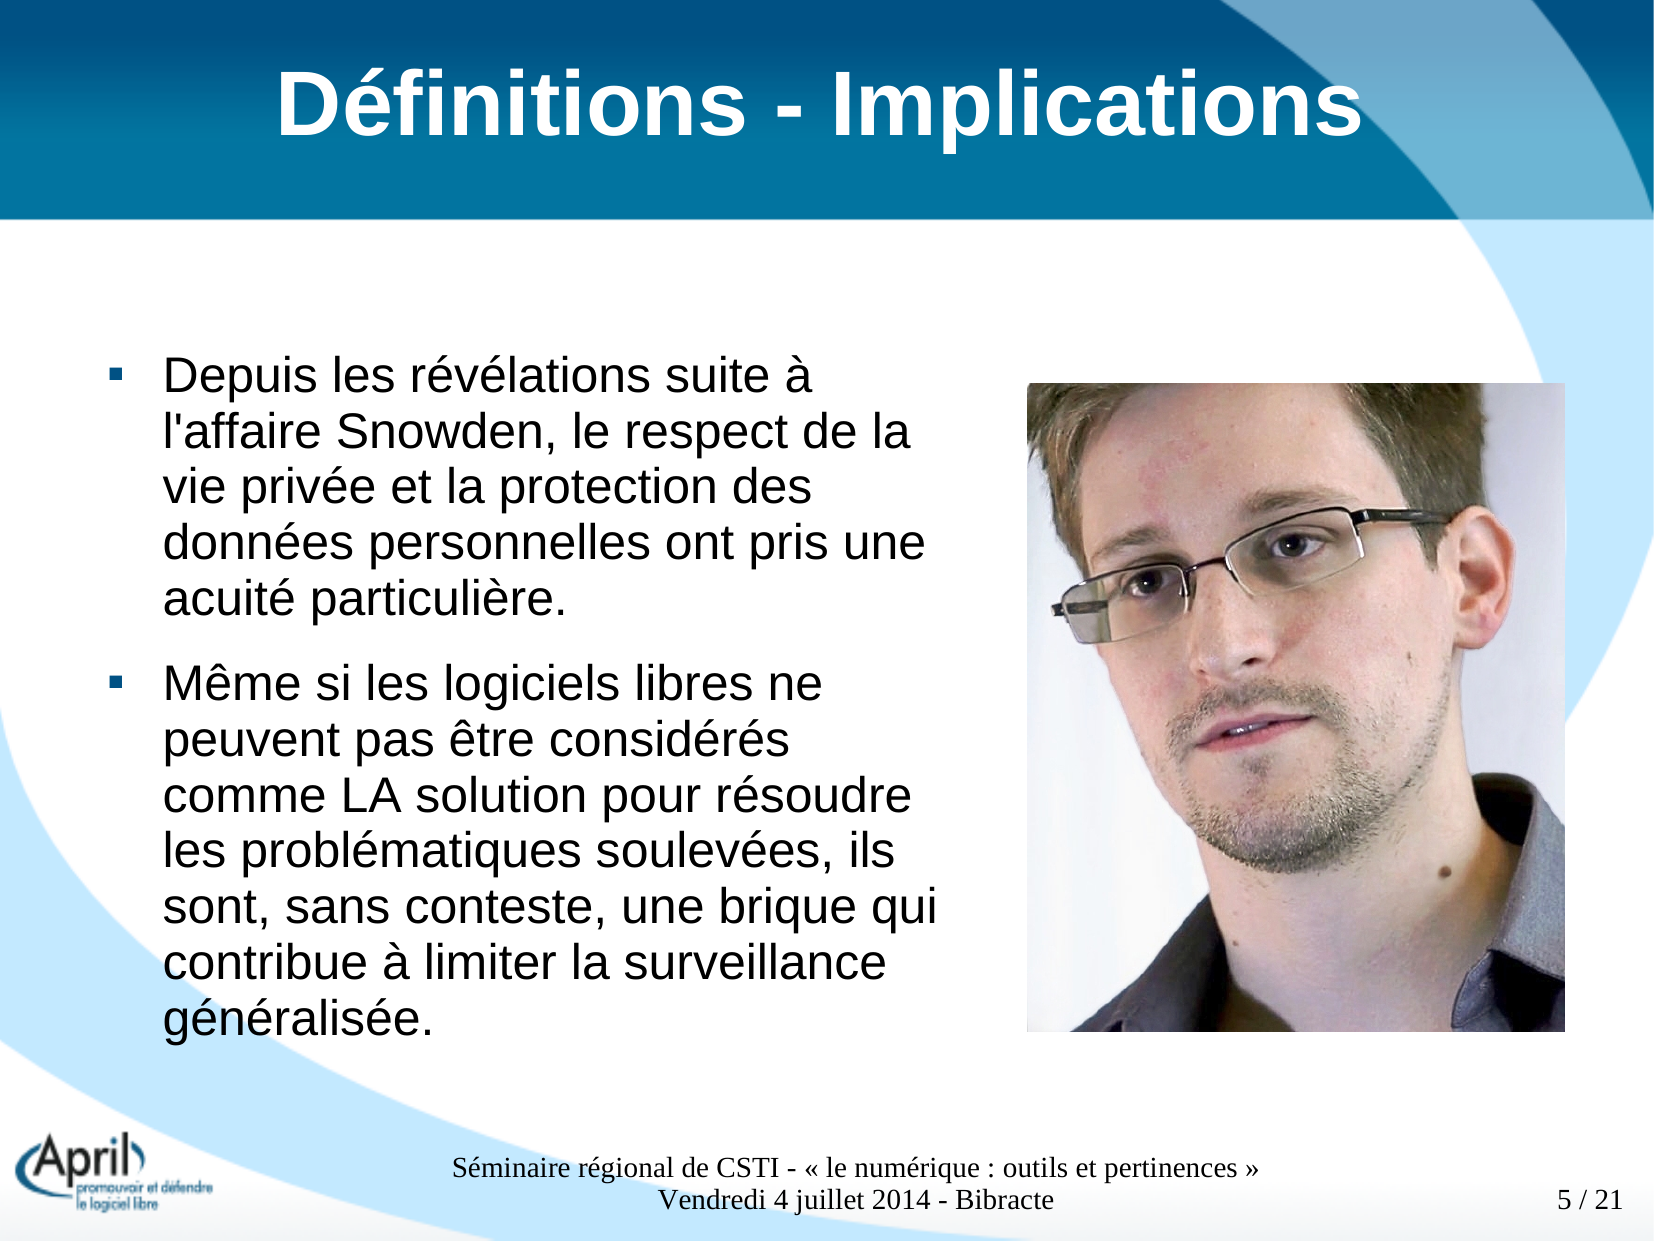

# Définitions - Implications
Depuis les révélations suite à l'affaire Snowden, le respect de la vie privée et la protection des données personnelles ont pris une acuité particulière.
Même si les logiciels libres ne peuvent pas être considérés comme LA solution pour résoudre les problématiques soulevées, ils sont, sans conteste, une brique qui contribue à limiter la surveillance généralisée.
L'informatique libre
5